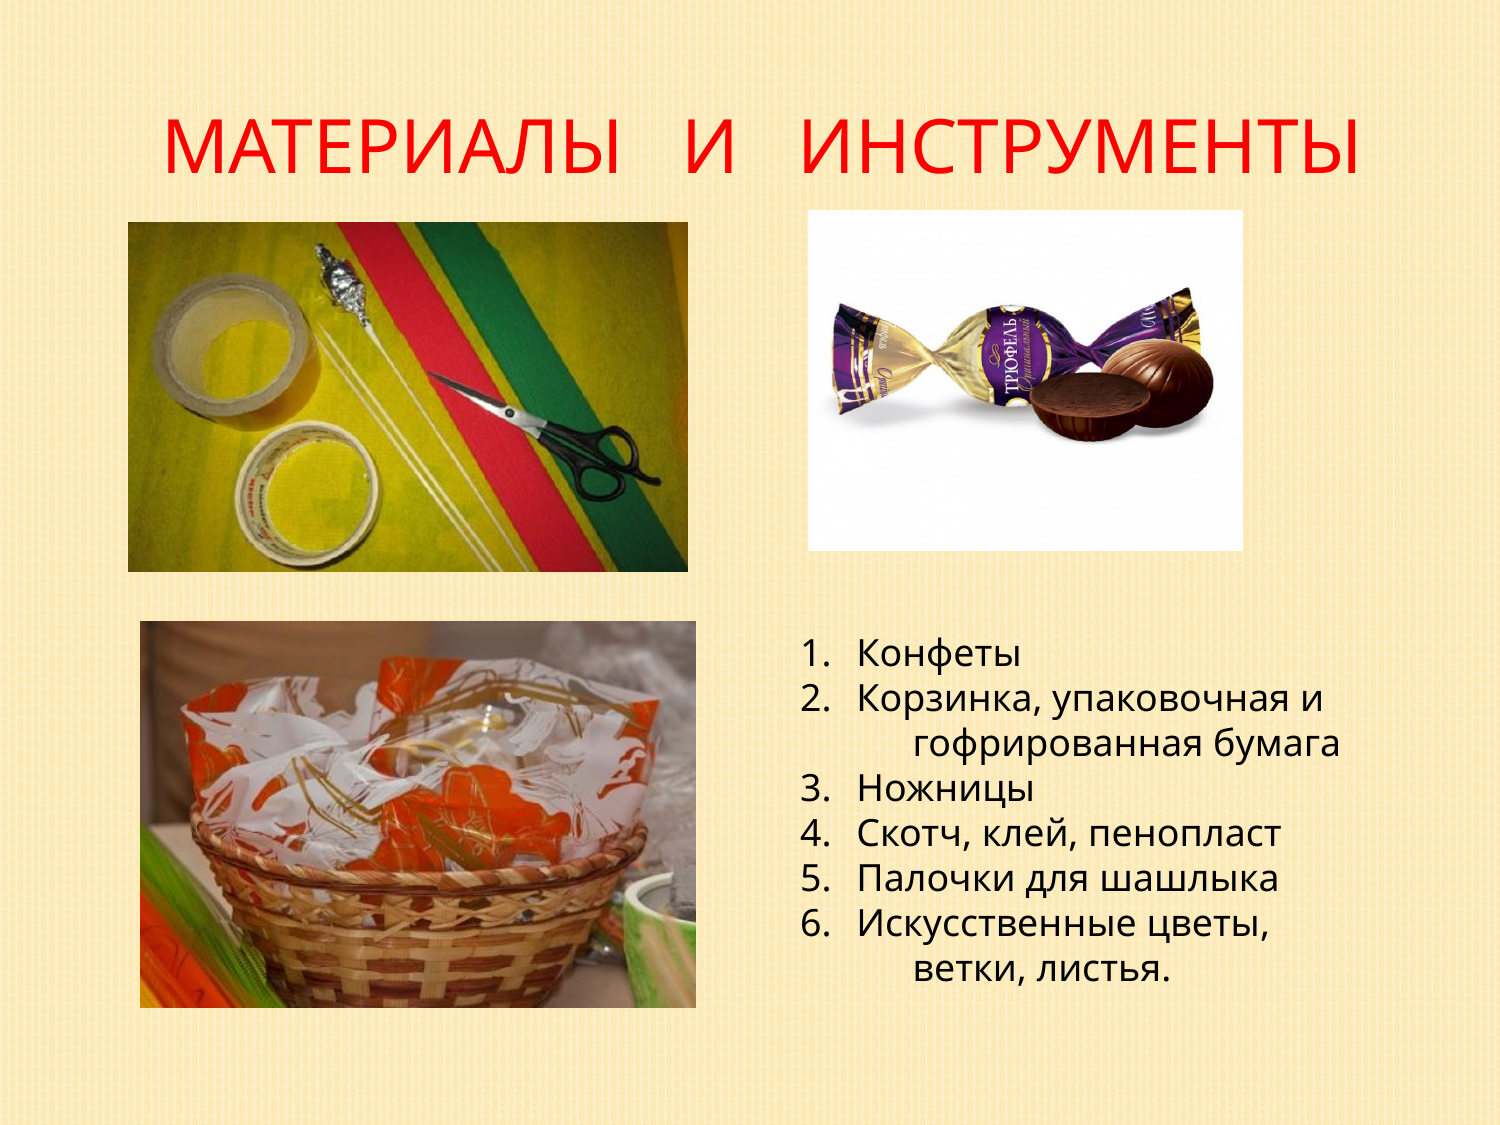

# Материалы и инструменты
Конфеты
Корзинка, упаковочная и гофрированная бумага
Ножницы
Скотч, клей, пенопласт
Палочки для шашлыка
Искусственные цветы, ветки, листья.